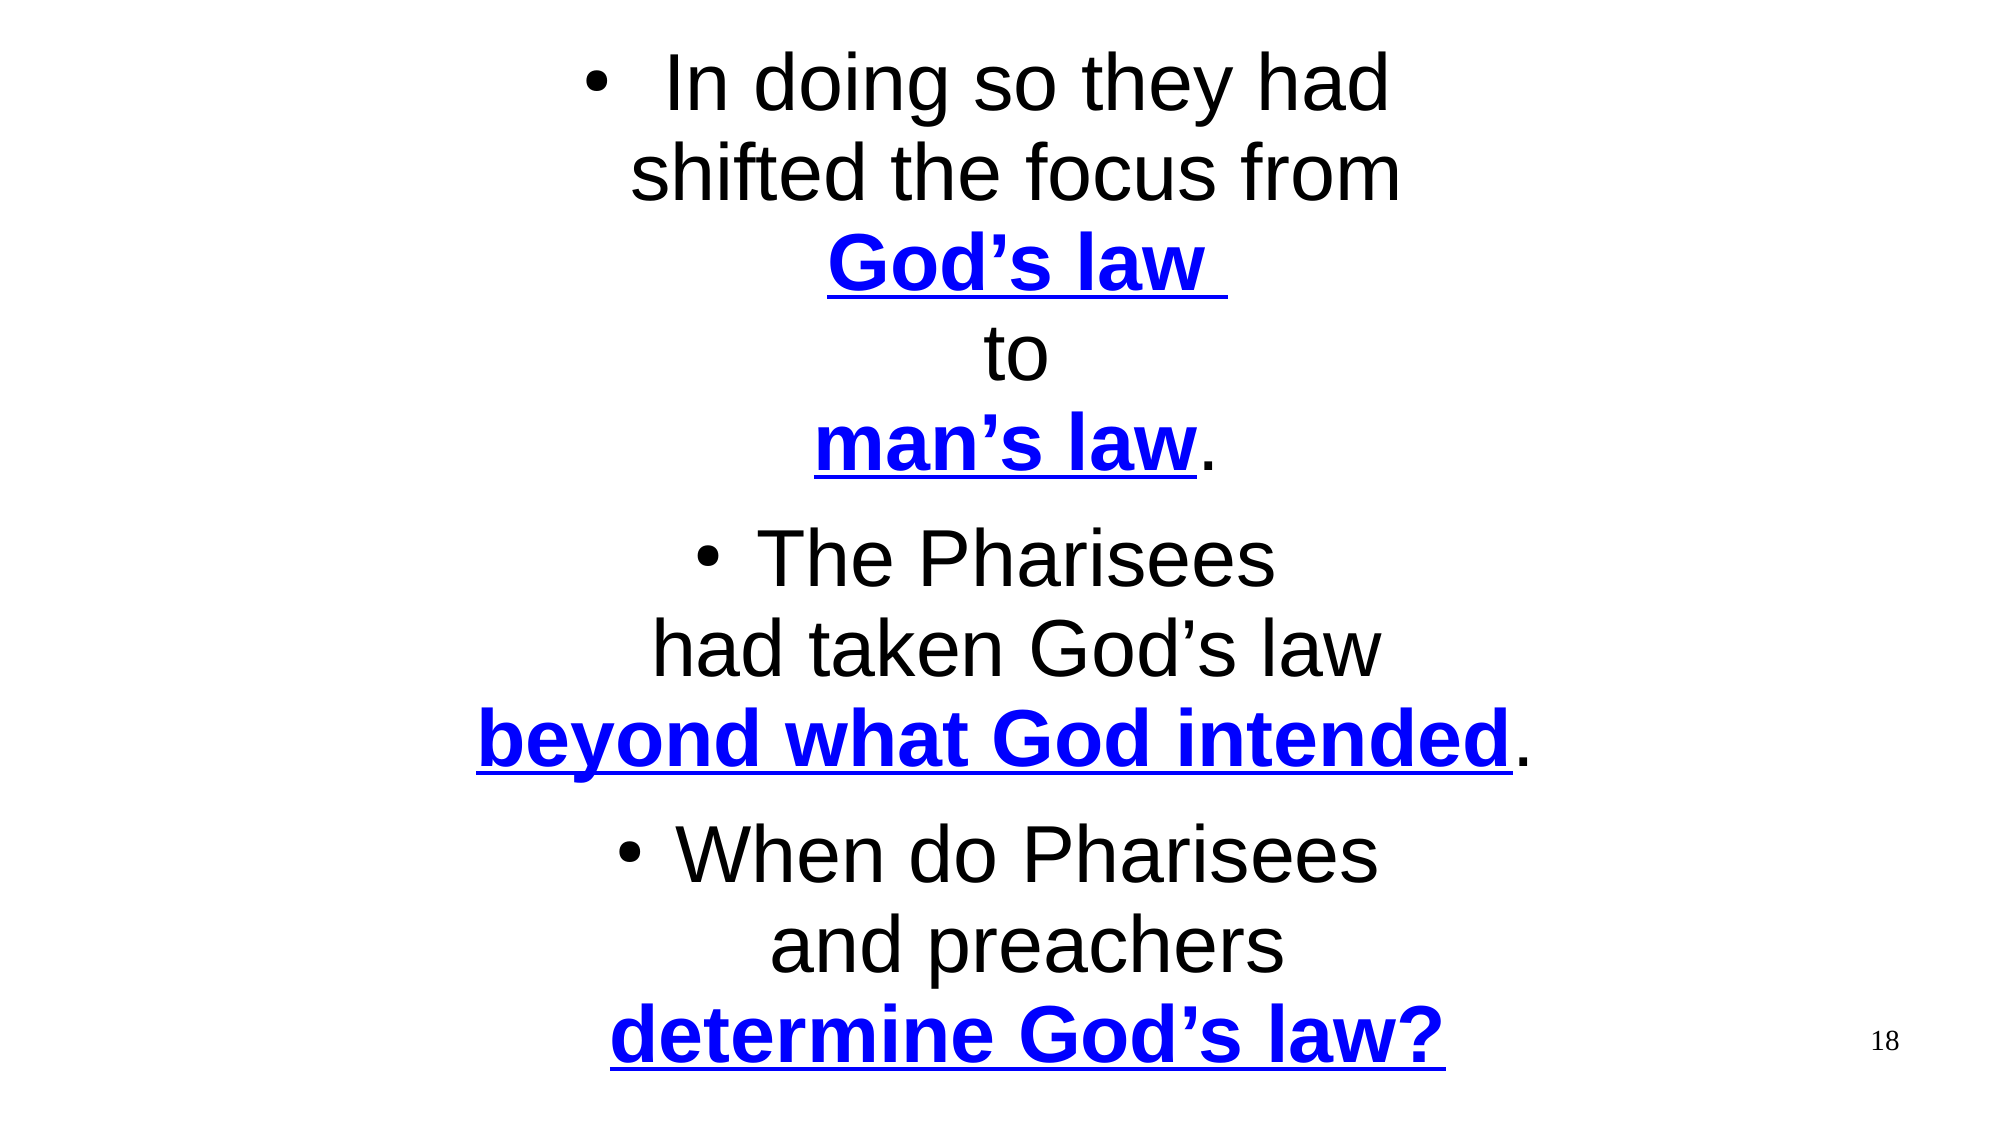

# In doing so they had shifted the focus from God’s law to man’s law.
The Pharisees
had taken God’s law
beyond what God intended.
When do Pharisees
and preachers
determine God’s law?
18